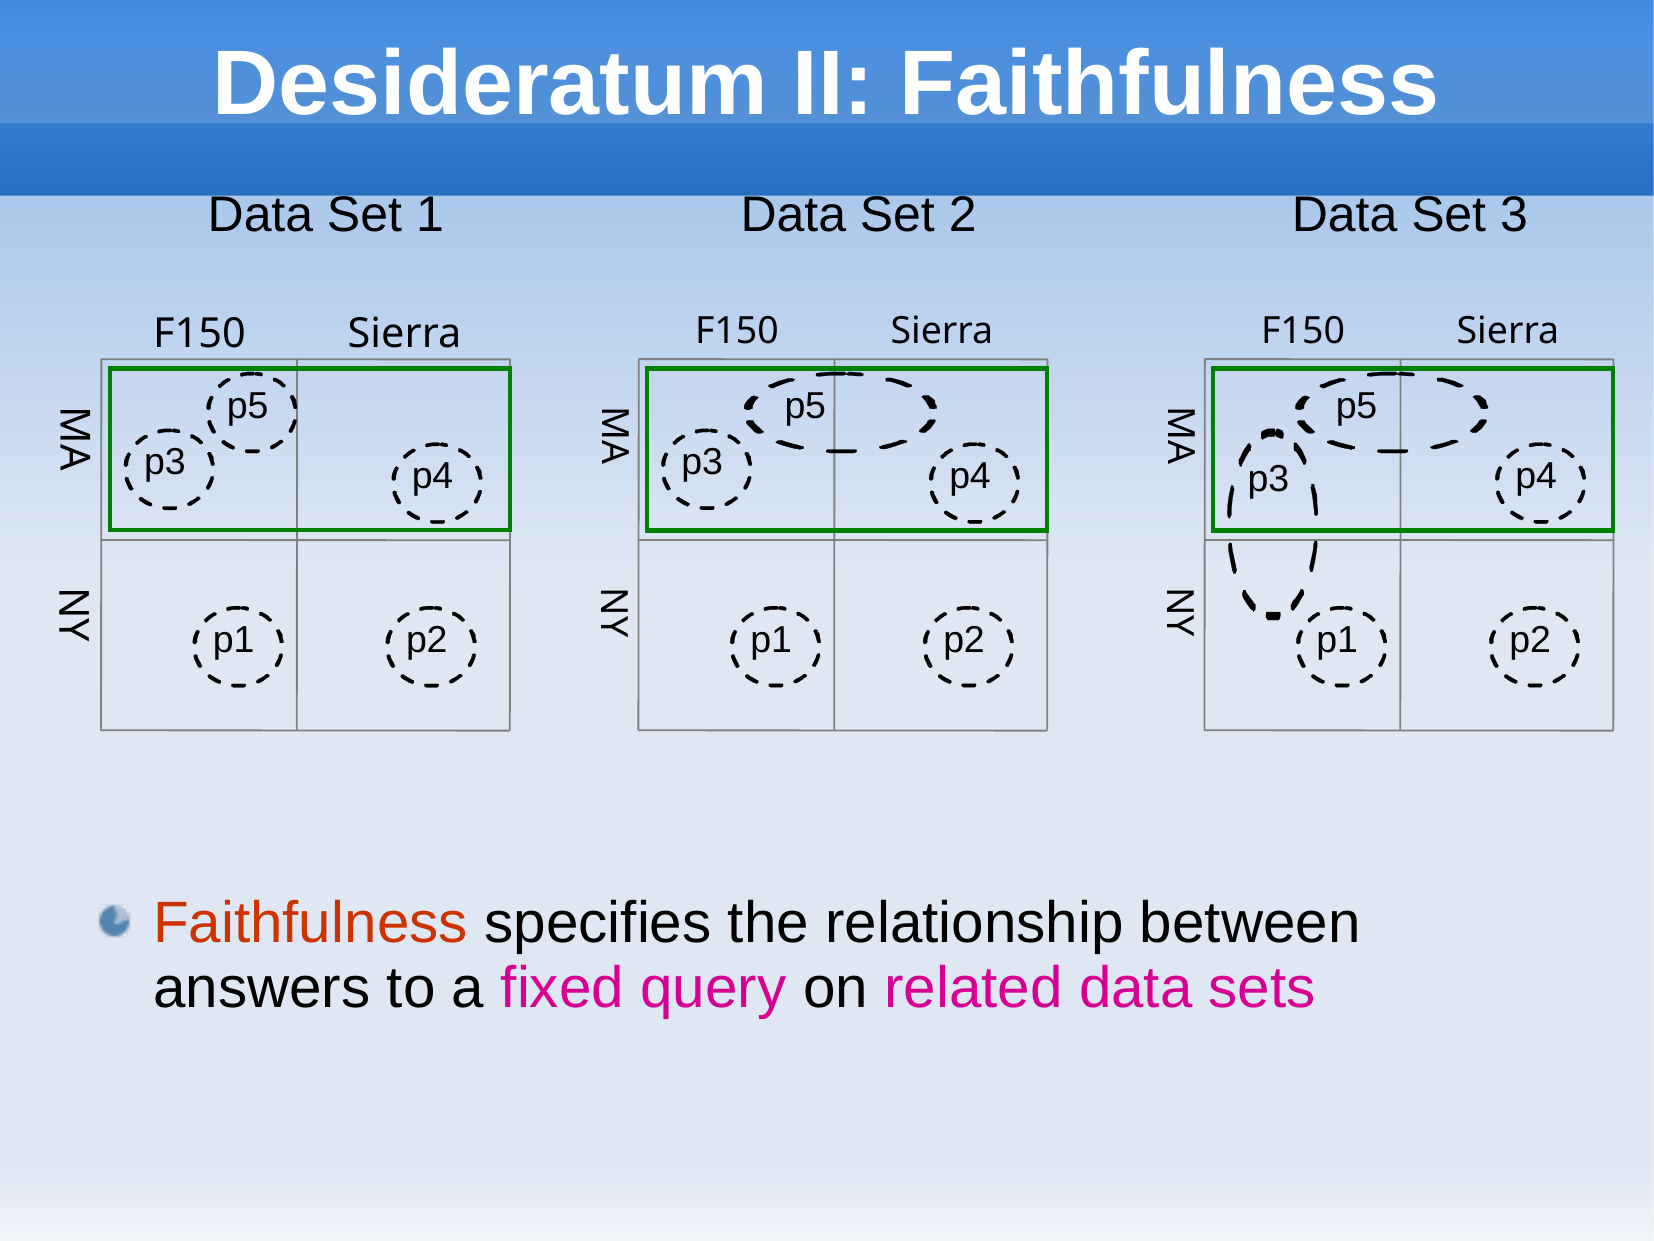

# Desideratum II: Faithfulness
Data Set 1
Data Set 2
Data Set 3
F150
Sierra
F150
Sierra
p5
MA
p3
p4
NY
p1
p2
F150
Sierra
p5
MA
p3
p4
NY
p1
p2
p5
MA
p3
p4
NY
p1
p2
Faithfulness specifies the relationship between answers to a fixed query on related data sets